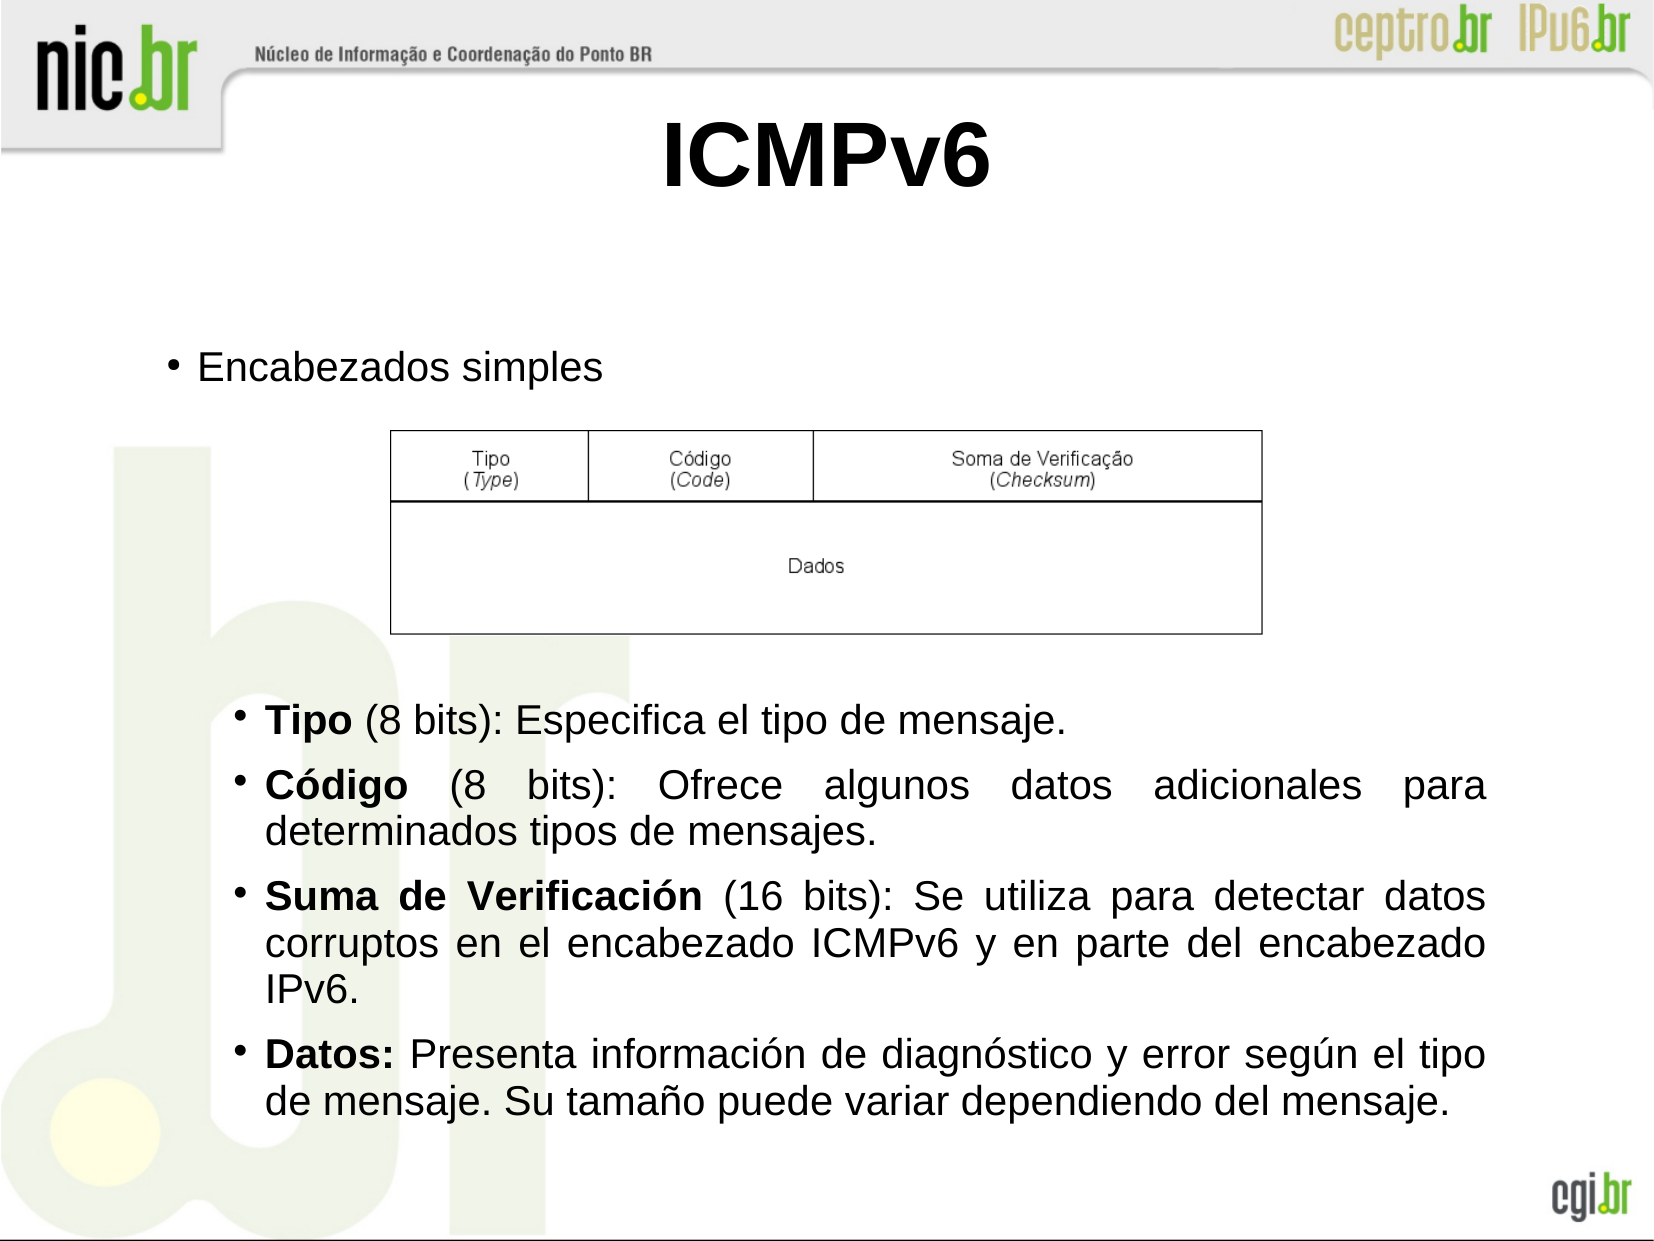

ICMPv6
Encabezados simples
Tipo (8 bits): Especifica el tipo de mensaje.
Código (8 bits): Ofrece algunos datos adicionales para determinados tipos de mensajes.
Suma de Verificación (16 bits): Se utiliza para detectar datos corruptos en el encabezado ICMPv6 y en parte del encabezado IPv6.
Datos: Presenta información de diagnóstico y error según el tipo de mensaje. Su tamaño puede variar dependiendo del mensaje.